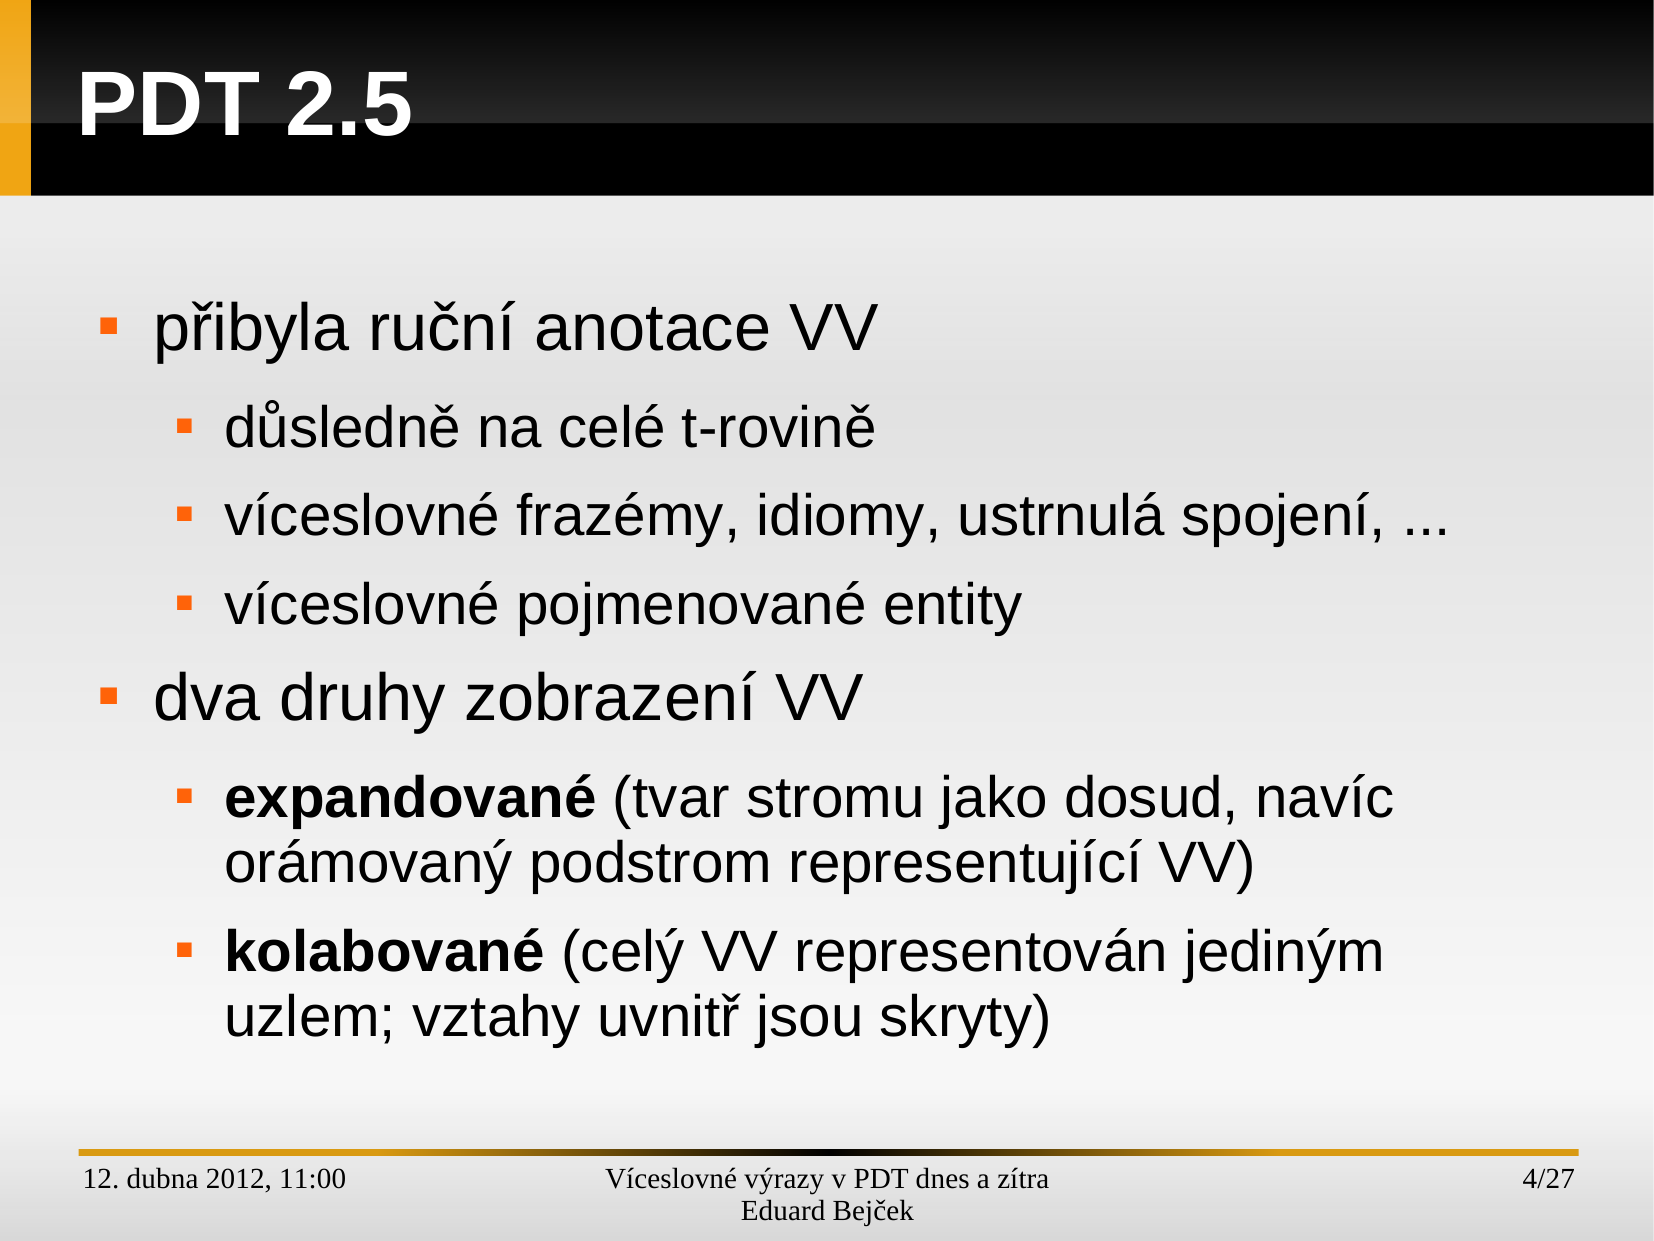

# PDT 2.5
přibyla ruční anotace VV
důsledně na celé t-rovině
víceslovné frazémy, idiomy, ustrnulá spojení, ...
víceslovné pojmenované entity
dva druhy zobrazení VV
expandované (tvar stromu jako dosud, navíc orámovaný podstrom representující VV)
kolabované (celý VV representován jediným uzlem; vztahy uvnitř jsou skryty)
12. dubna 2012, 11:00
Víceslovné výrazy v PDT dnes a zítra
4